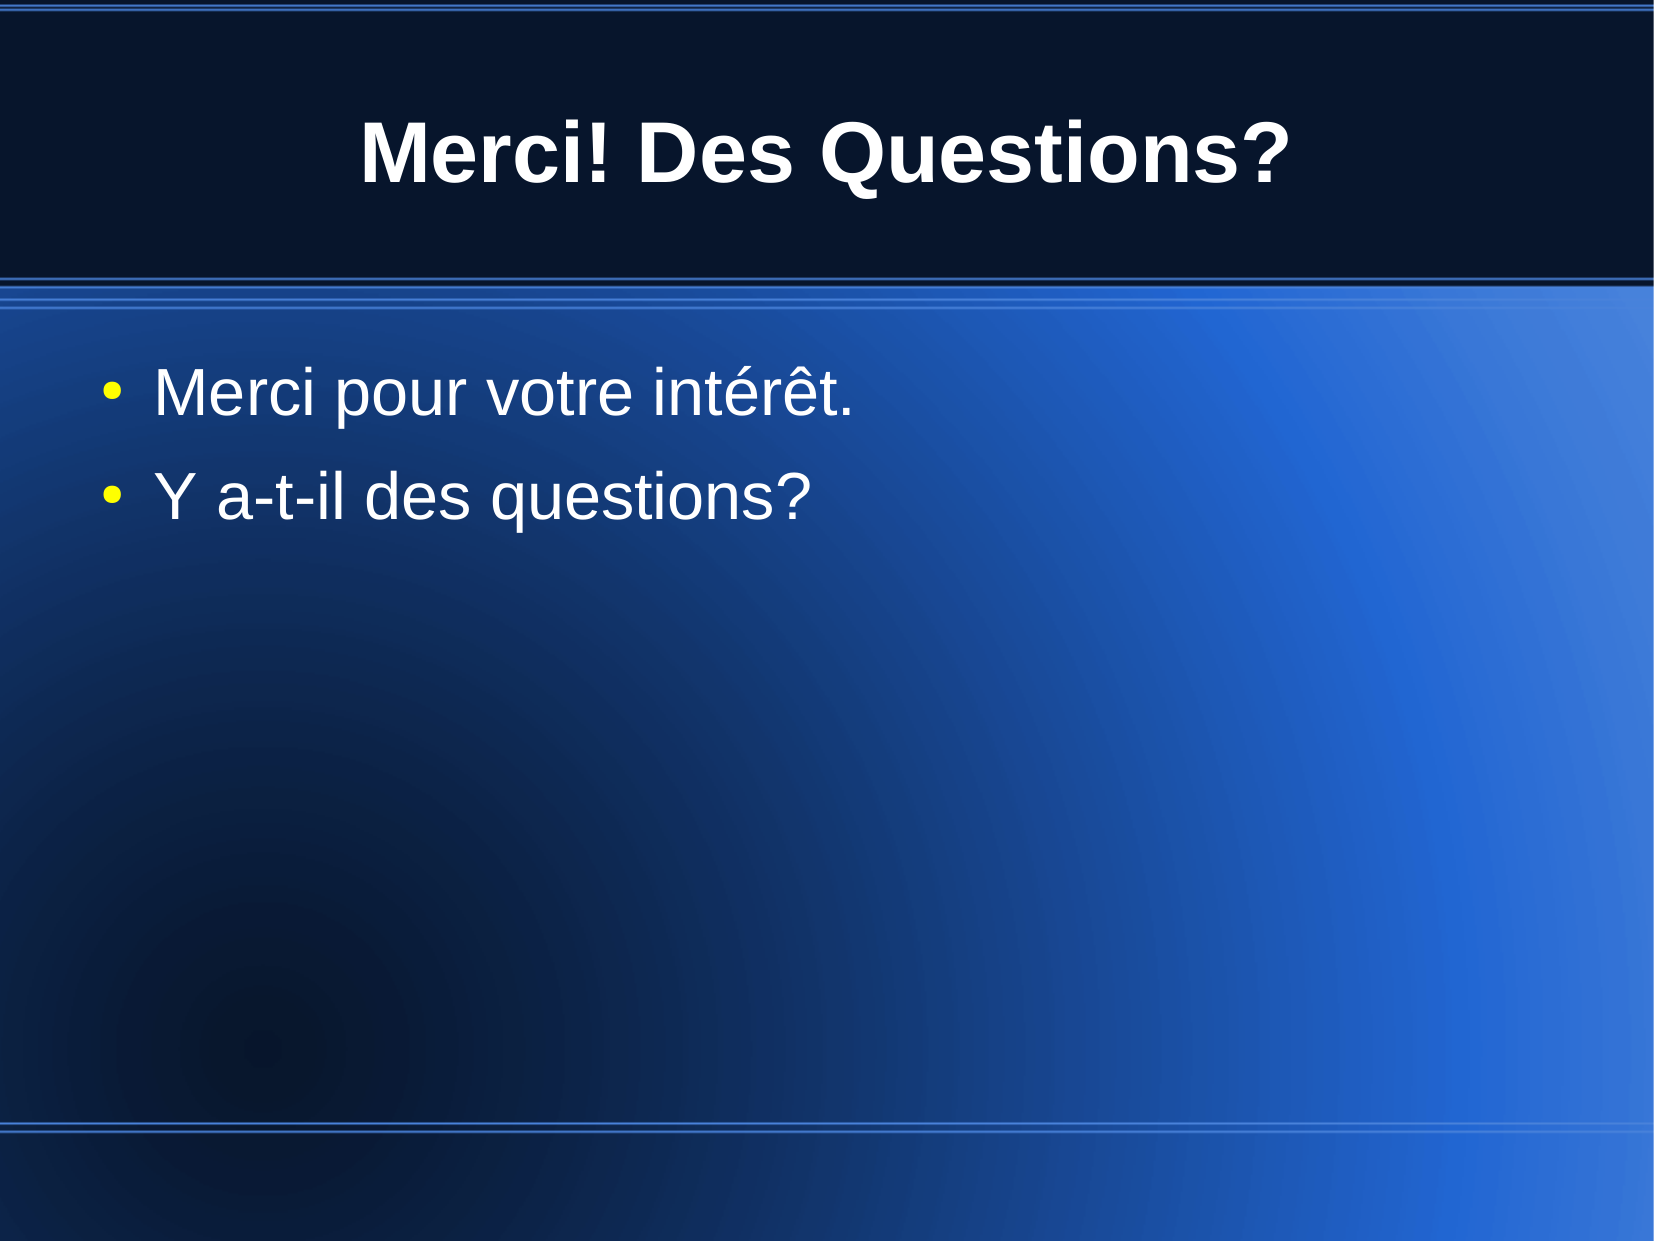

# Merci! Des Questions?
Merci pour votre intérêt.
Y a-t-il des questions?